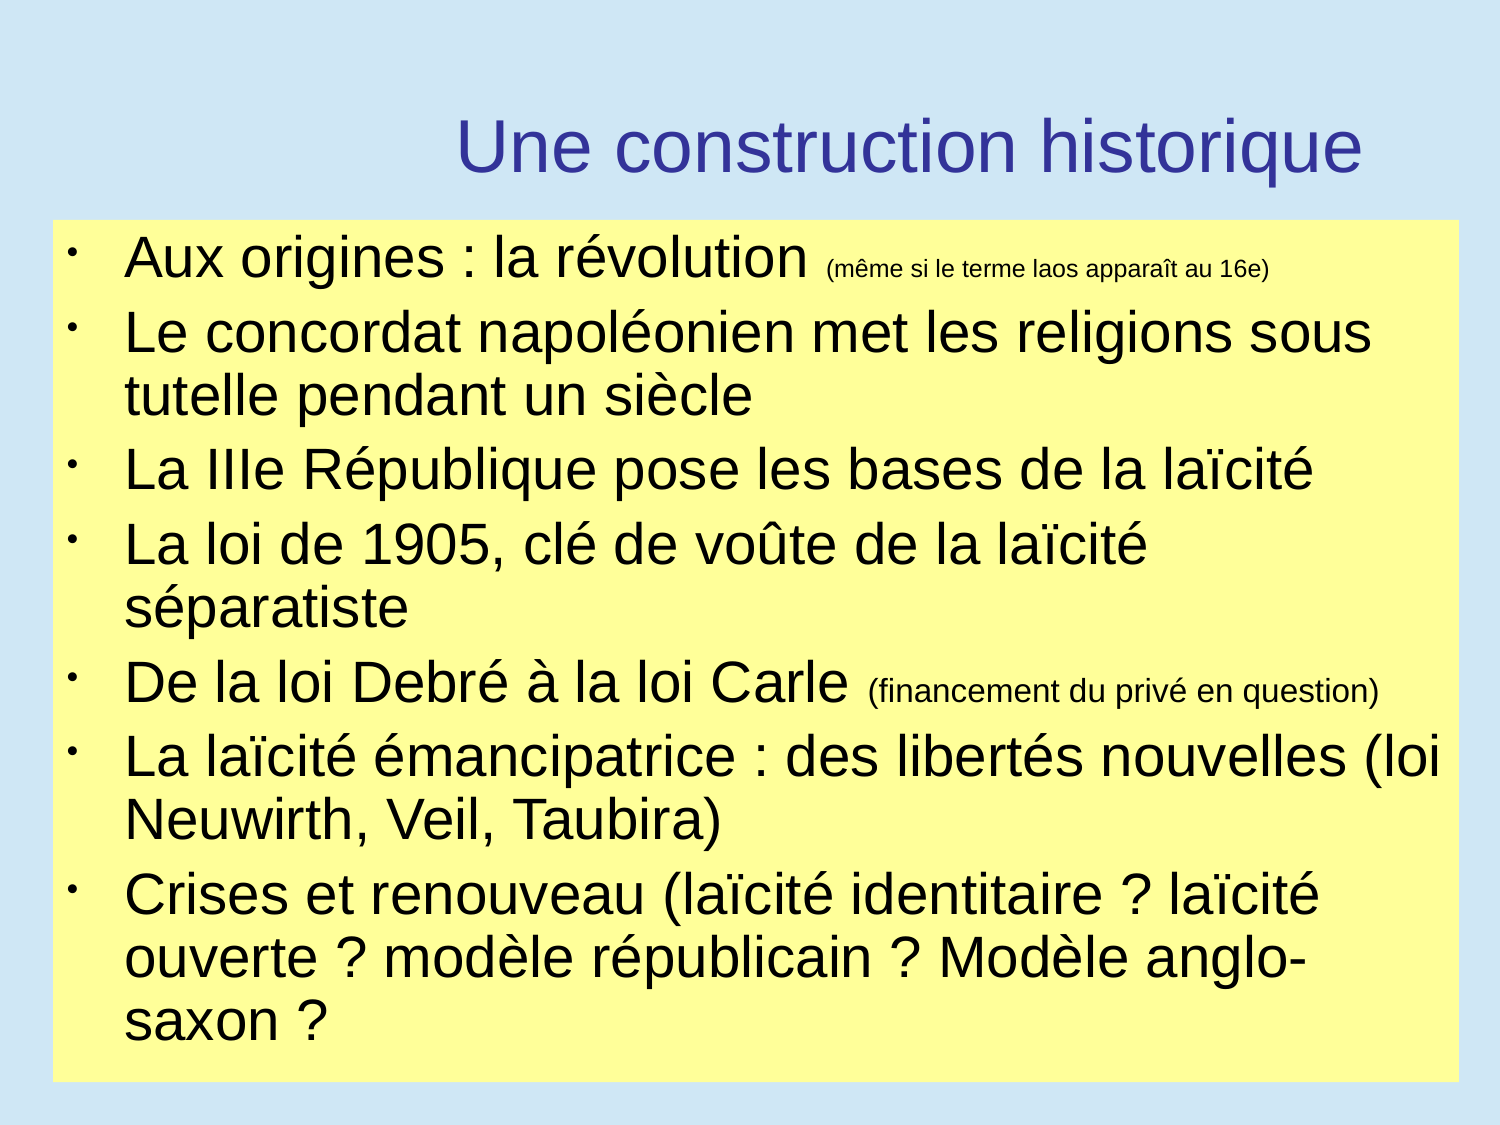

Une construction historique
Aux origines : la révolution (même si le terme laos apparaît au 16e)
Le concordat napoléonien met les religions sous tutelle pendant un siècle
La IIIe République pose les bases de la laïcité
La loi de 1905, clé de voûte de la laïcité séparatiste
De la loi Debré à la loi Carle (financement du privé en question)
La laïcité émancipatrice : des libertés nouvelles (loi Neuwirth, Veil, Taubira)
Crises et renouveau (laïcité identitaire ? laïcité ouverte ? modèle républicain ? Modèle anglo-saxon ?